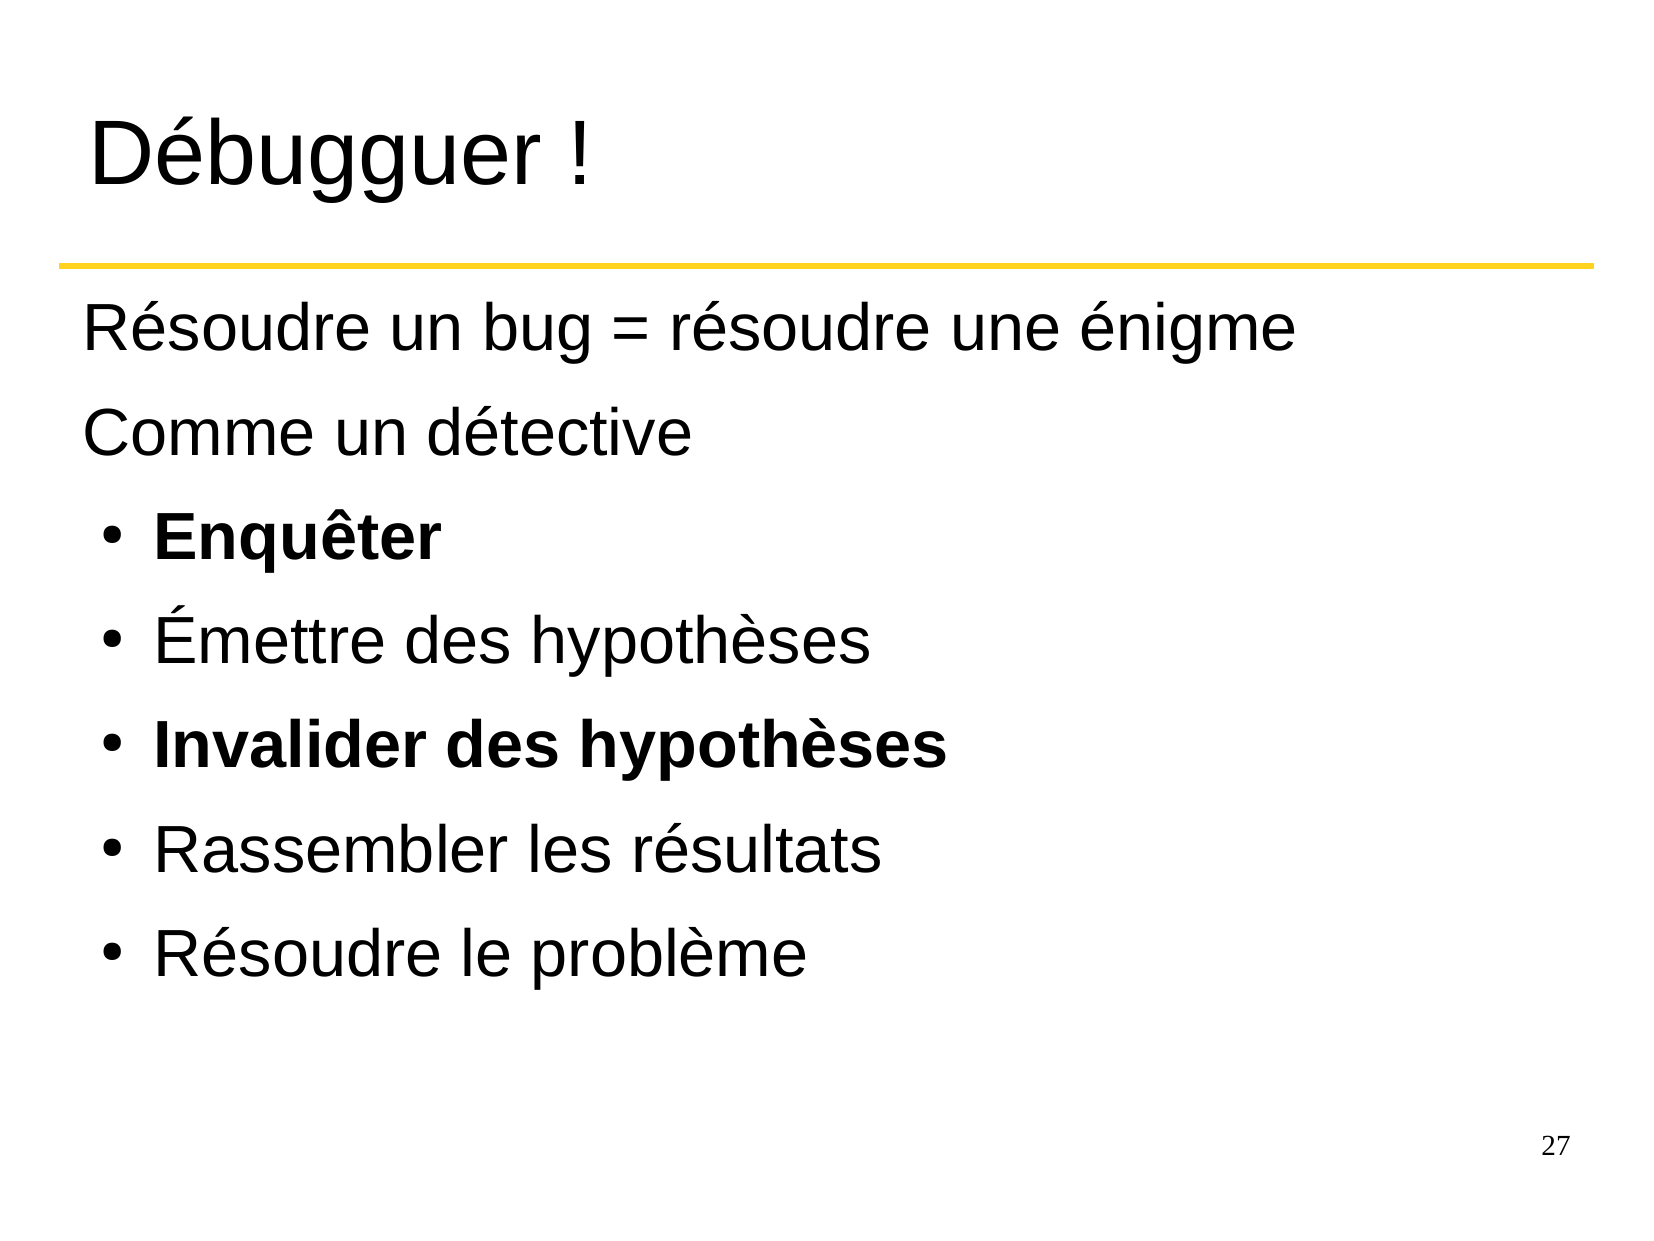

# Débugguer !
Résoudre un bug = résoudre une énigme
Comme un détective
Enquêter
Émettre des hypothèses
Invalider des hypothèses
Rassembler les résultats
Résoudre le problème
27